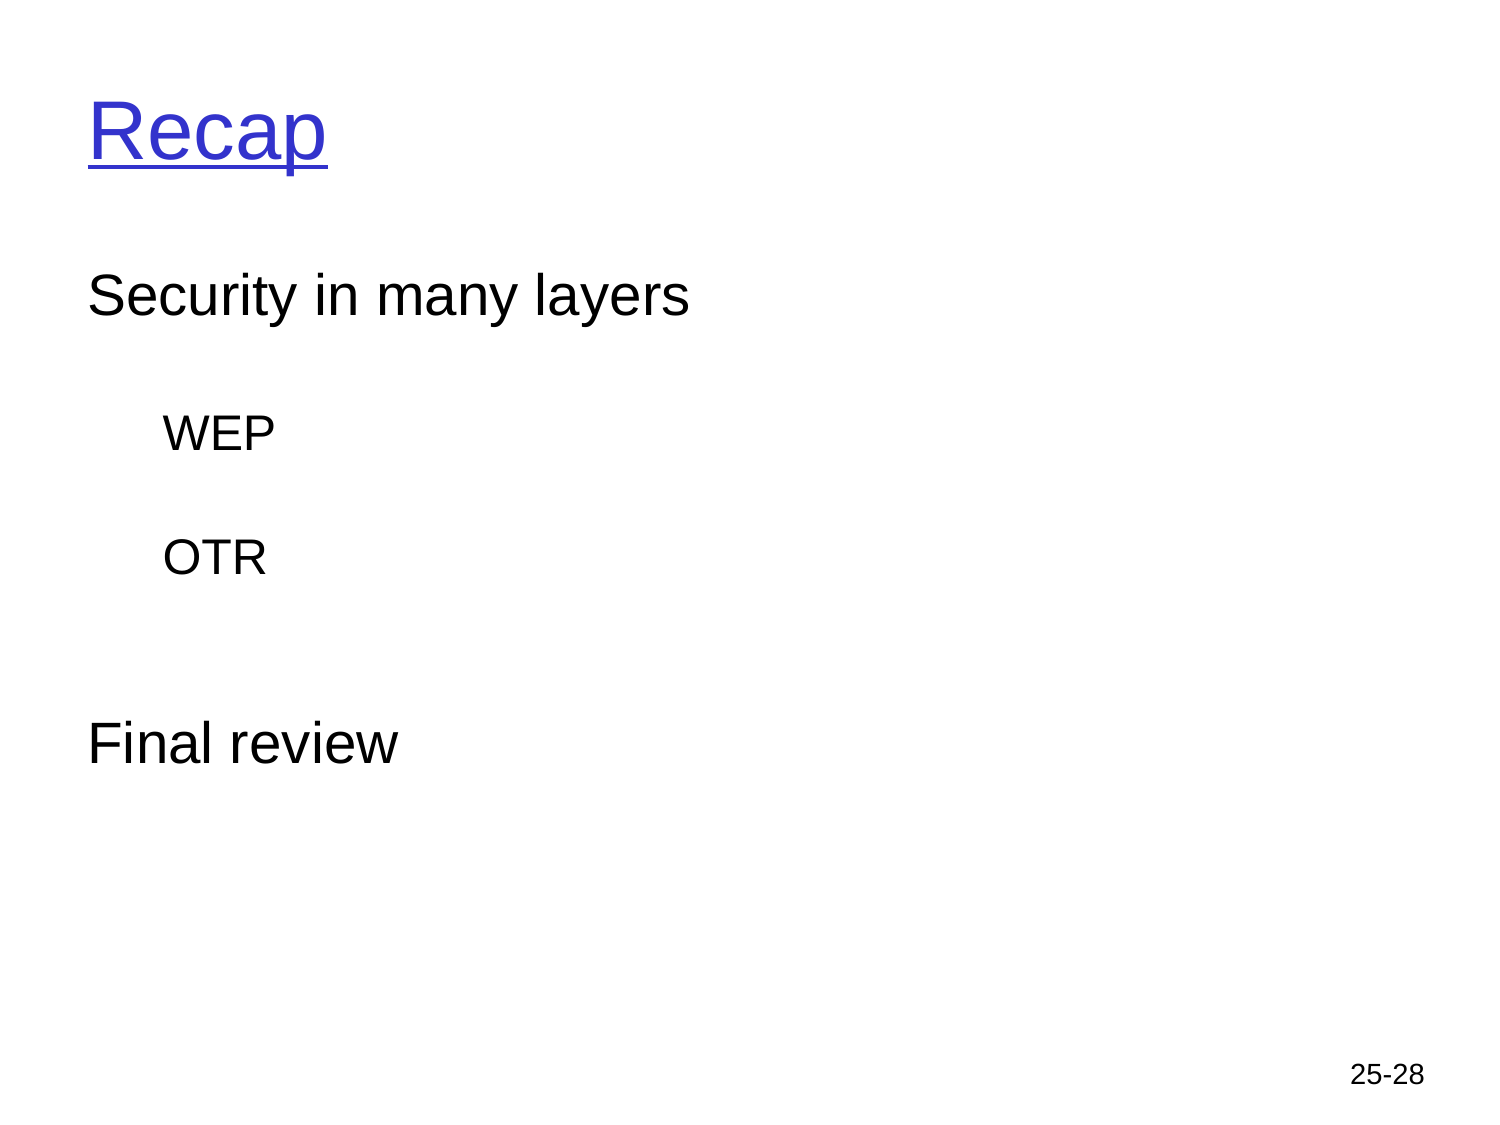

# Recap
Security in many layers
WEP
OTR
Final review
28